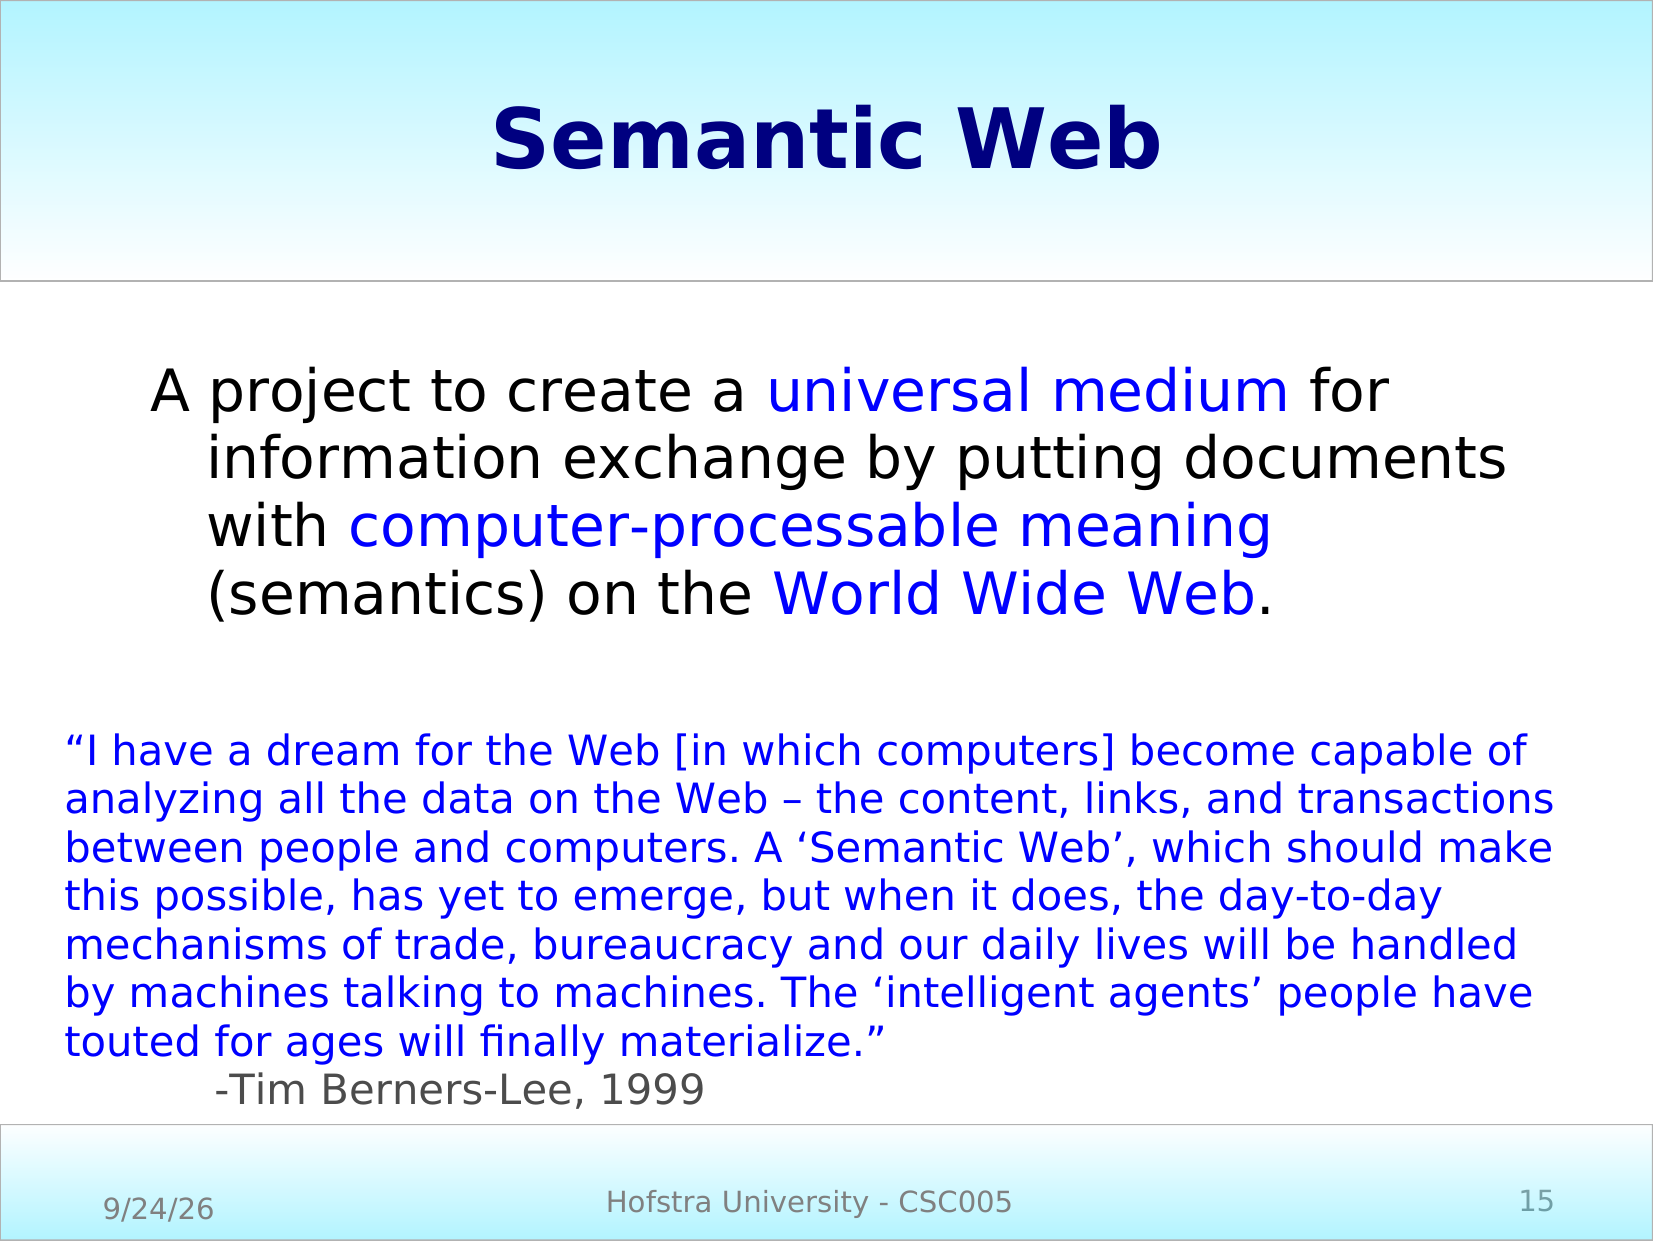

# Semantic Web
A project to create a universal medium for information exchange by putting documents with computer-processable meaning (semantics) on the World Wide Web.
“I have a dream for the Web [in which computers] become capable of analyzing all the data on the Web – the content, links, and transactions between people and computers. A ‘Semantic Web’, which should make this possible, has yet to emerge, but when it does, the day-to-day mechanisms of trade, bureaucracy and our daily lives will be handled by machines talking to machines. The ‘intelligent agents’ people have touted for ages will finally materialize.”
	-Tim Berners-Lee, 1999
15
Hofstra University - CSC005